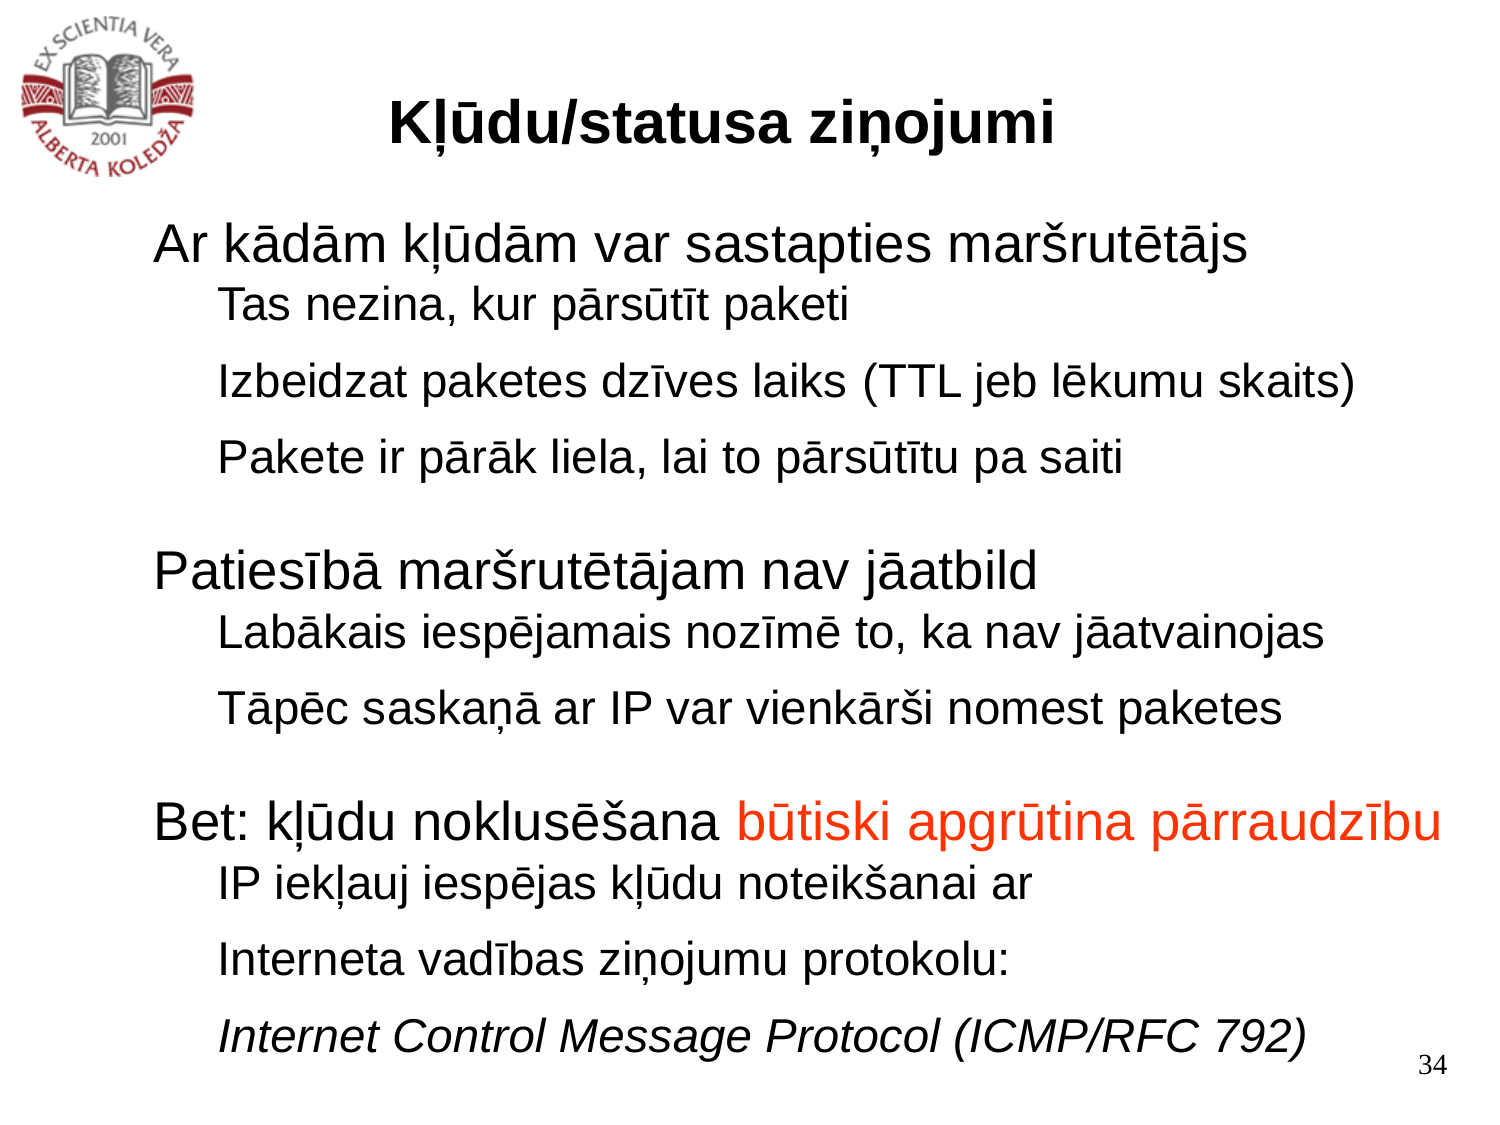

# Kļūdu/statusa ziņojumi
Ar kādām kļūdām var sastapties maršrutētājs
Tas nezina, kur pārsūtīt paketi
Izbeidzat paketes dzīves laiks (TTL jeb lēkumu skaits)
Pakete ir pārāk liela, lai to pārsūtītu pa saiti
Patiesībā maršrutētājam nav jāatbild
Labākais iespējamais nozīmē to, ka nav jāatvainojas
Tāpēc saskaņā ar IP var vienkārši nomest paketes
Bet: kļūdu noklusēšana būtiski apgrūtina pārraudzību
IP iekļauj iespējas kļūdu noteikšanai ar
Interneta vadības ziņojumu protokolu:
Internet Control Message Protocol (ICMP/RFC 792)